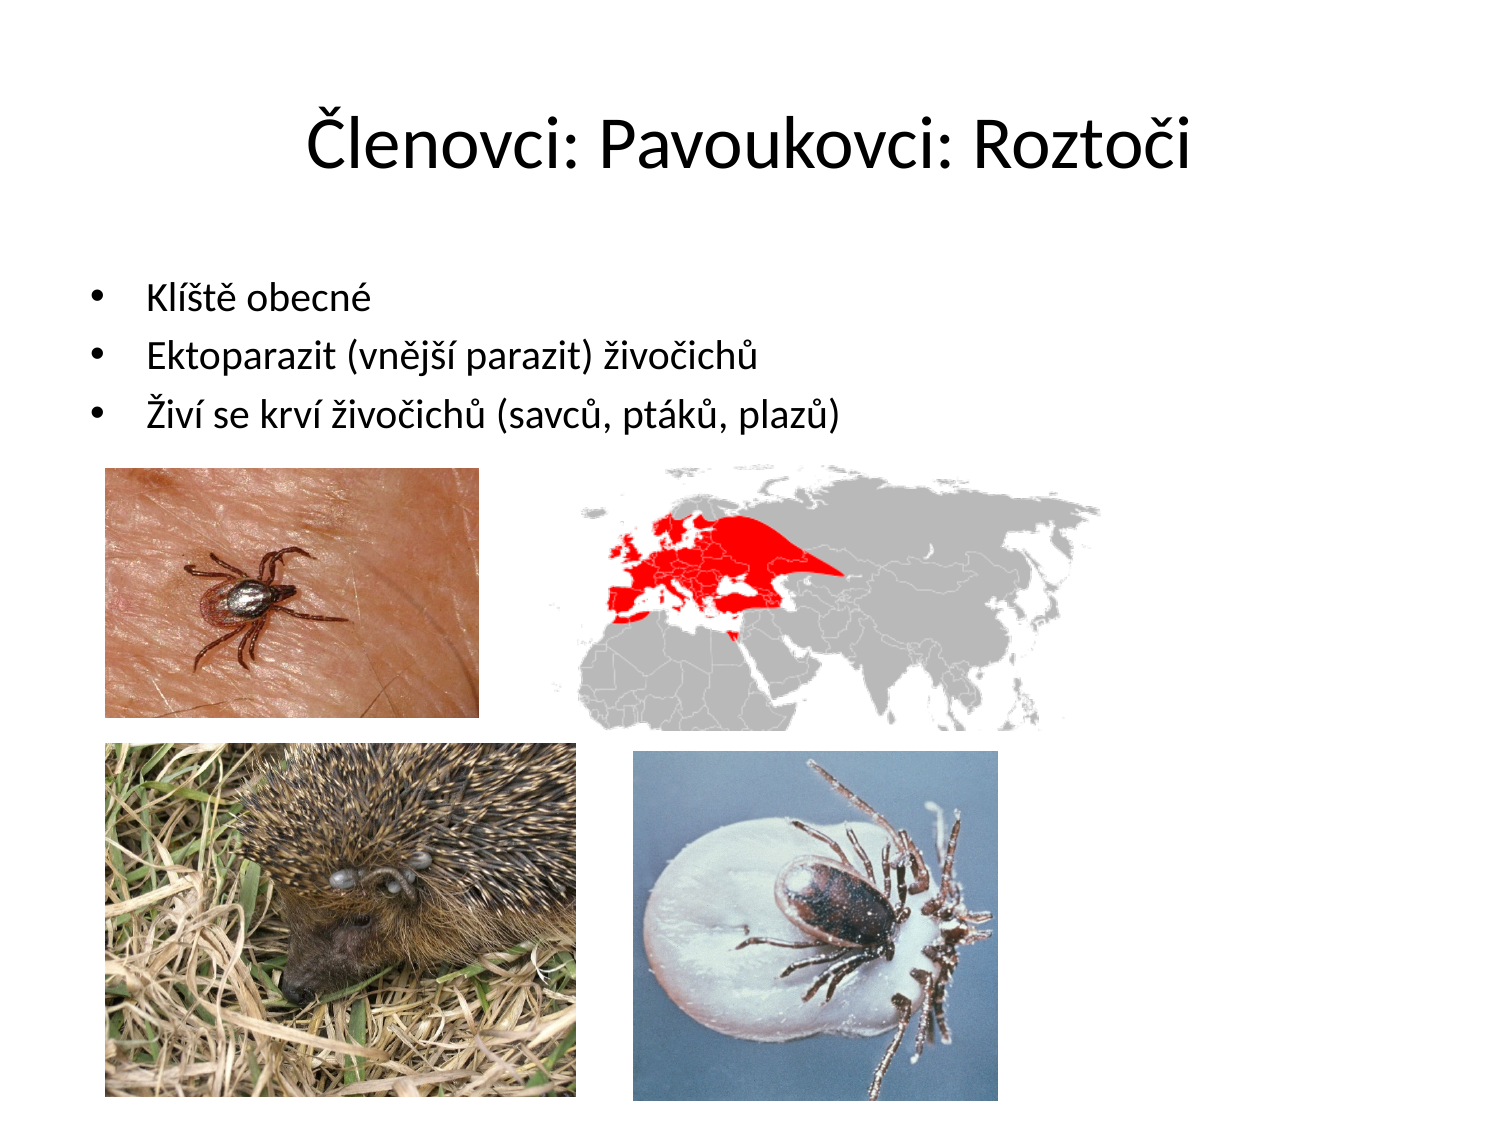

# Členovci: Pavoukovci: Roztoči
Klíště obecné
Ektoparazit (vnější parazit) živočichů
Živí se krví živočichů (savců, ptáků, plazů)